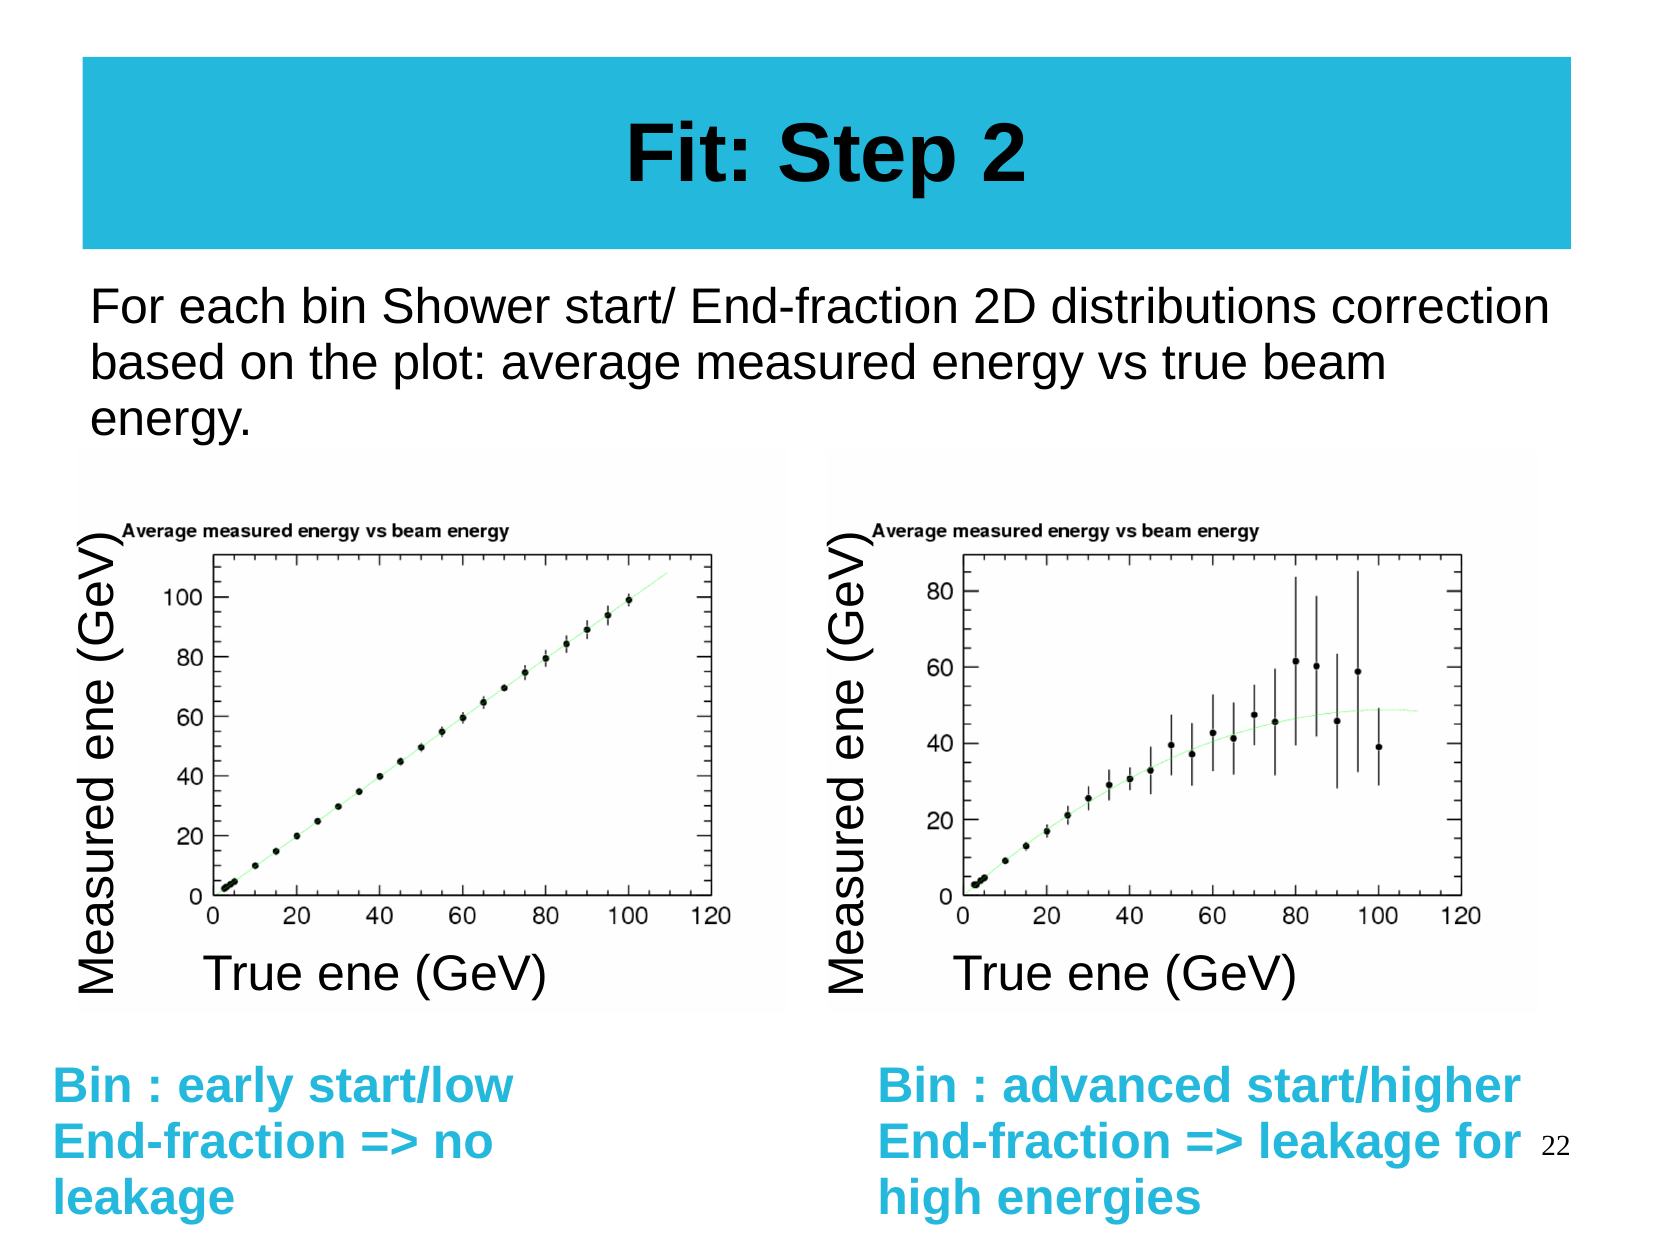

# Fit: Step 2
For each bin Shower start/ End-fraction 2D distributions correction based on the plot: average measured energy vs true beam energy.
Measured ene (GeV)
Measured ene (GeV)
True ene (GeV)
True ene (GeV)
Bin : early start/low End-fraction => no leakage
Bin : advanced start/higher End-fraction => leakage for high energies
22